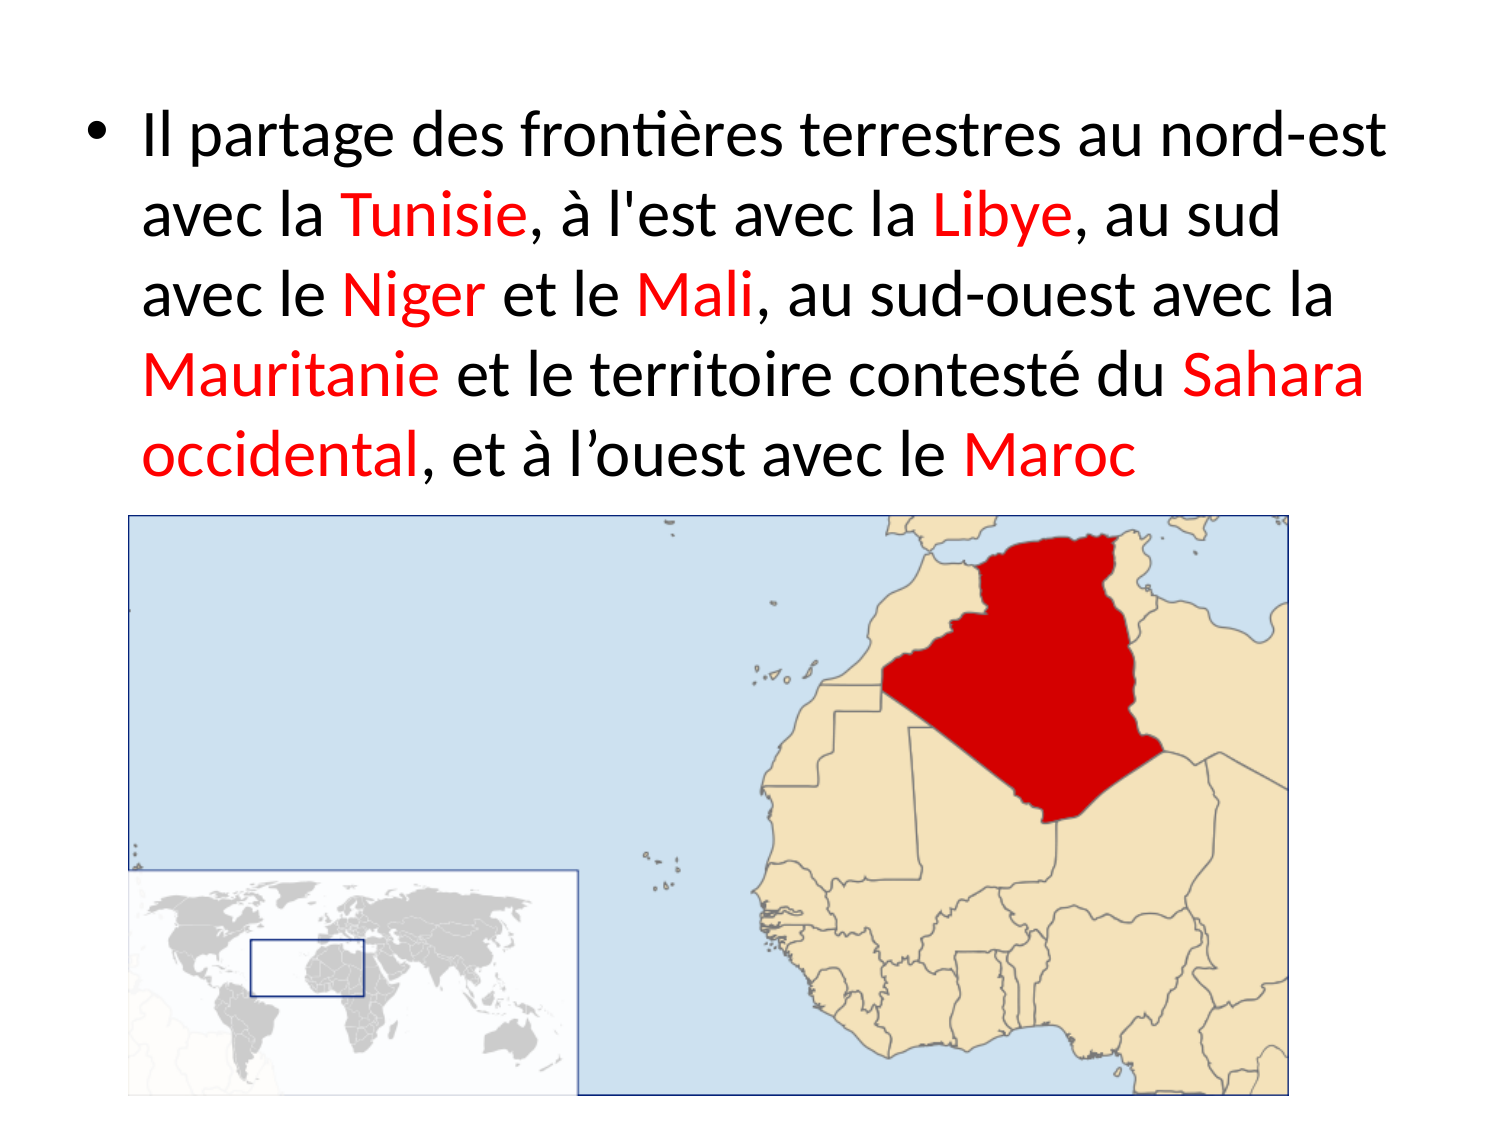

# Il partage des frontières terrestres au nord-est avec la Tunisie, à l'est avec la Libye, au sud avec le Niger et le Mali, au sud-ouest avec la Mauritanie et le territoire contesté du Sahara occidental, et à l’ouest avec le Maroc